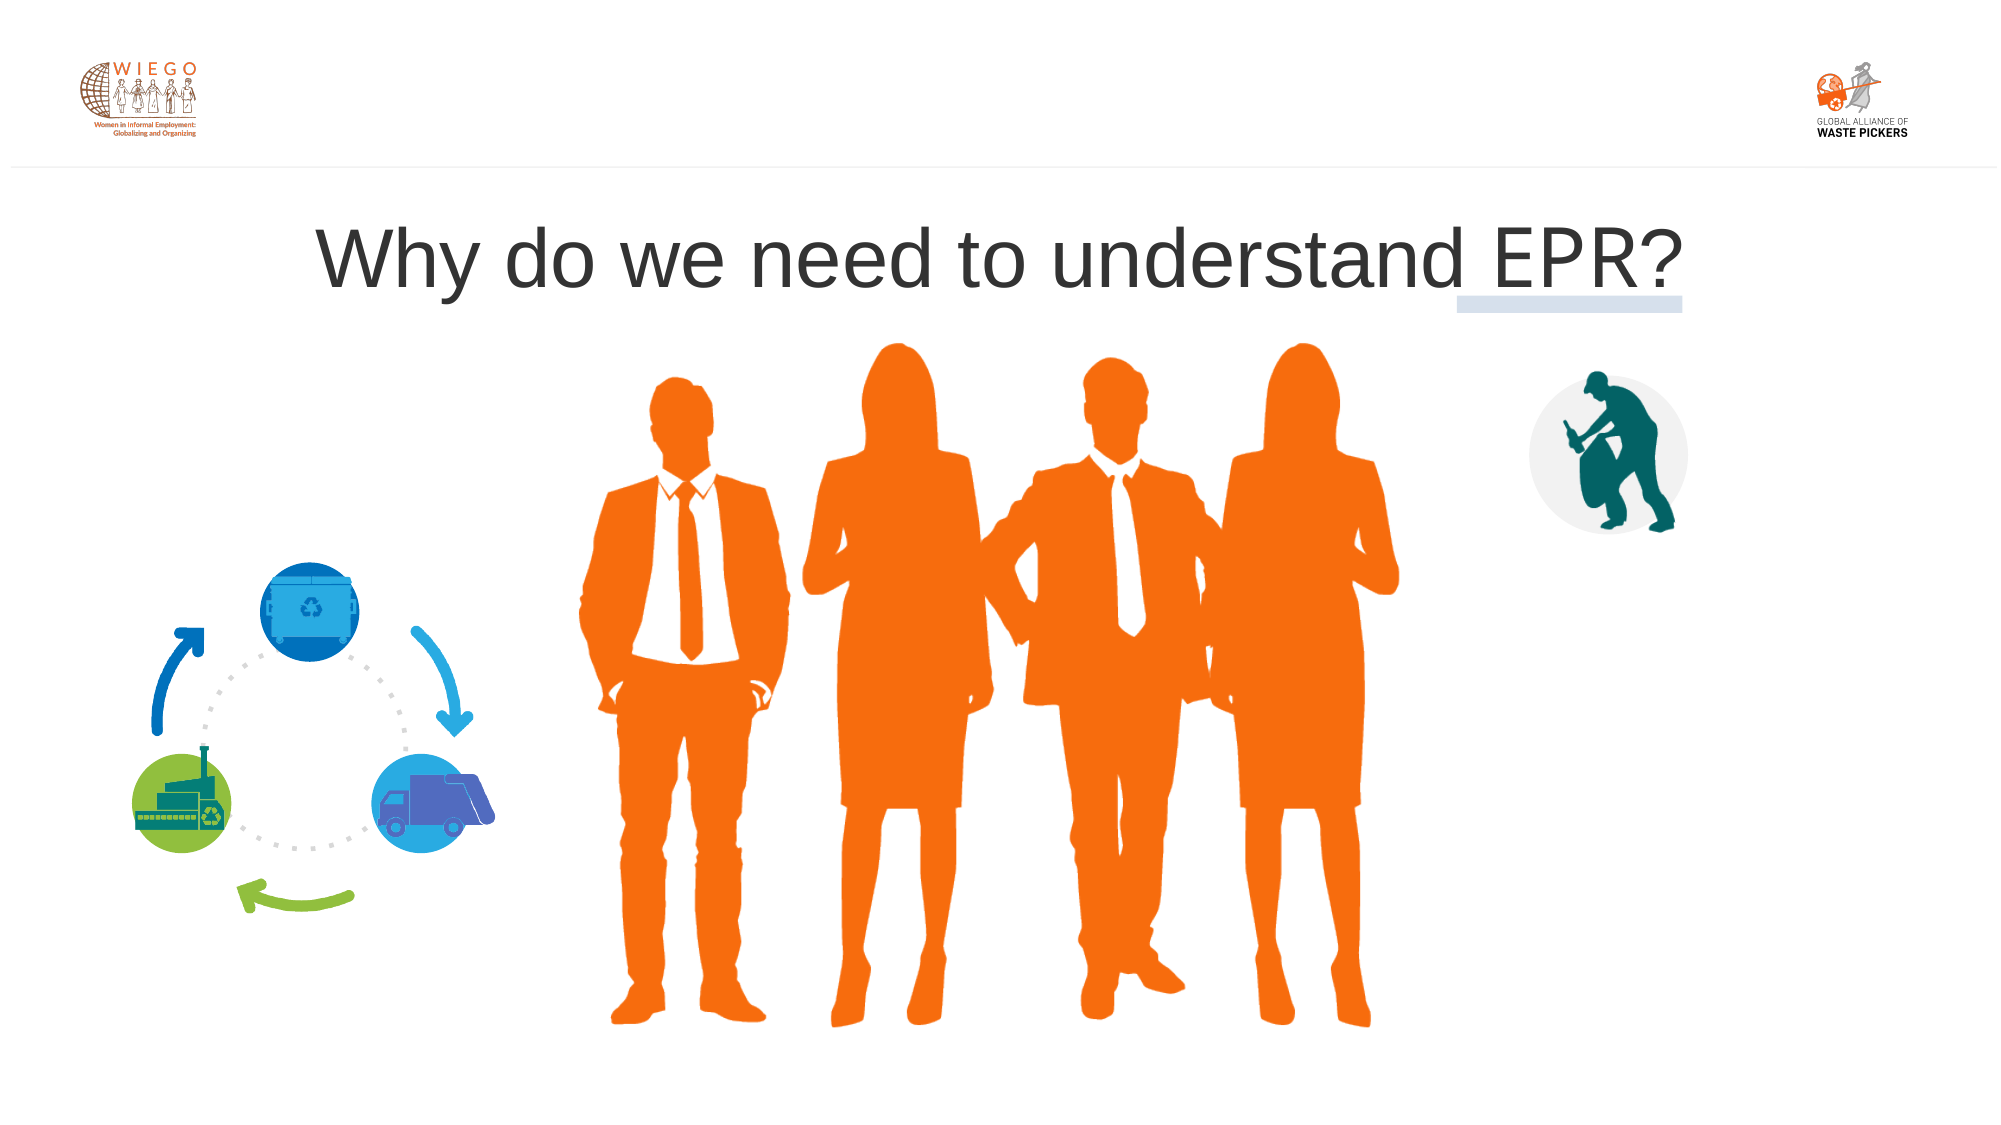

Why do we need to understand EPR?